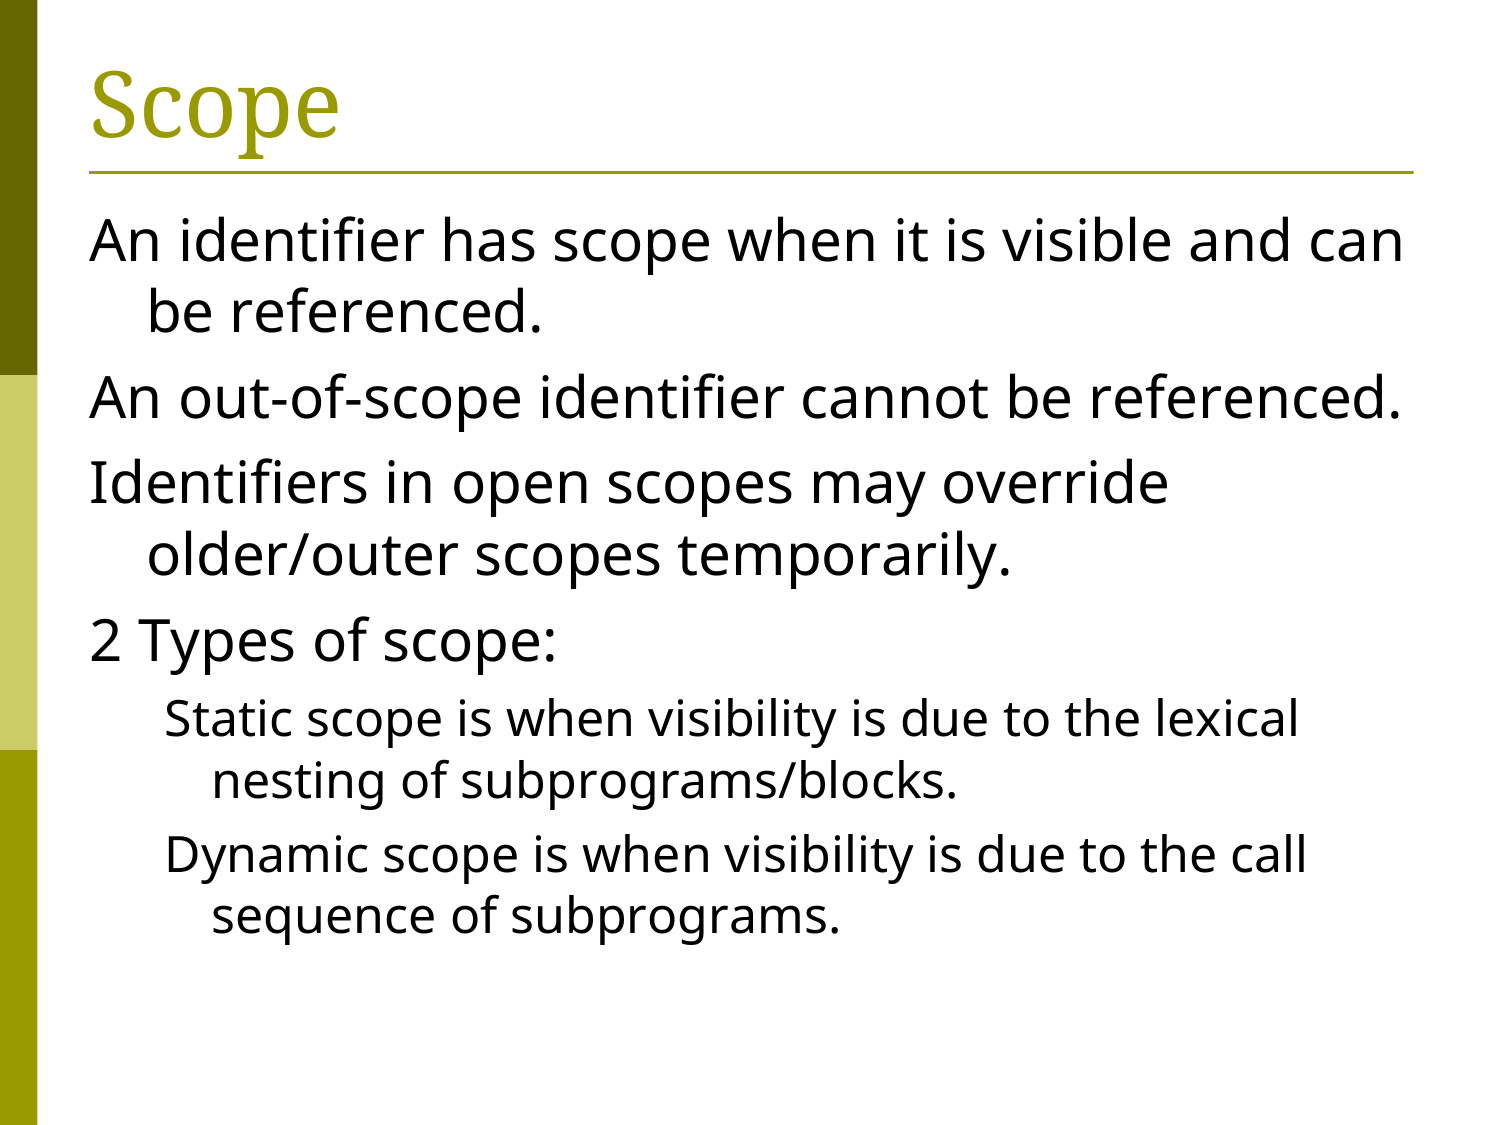

# Scope
An identifier has scope when it is visible and can be referenced.
An out-of-scope identifier cannot be referenced.
Identifiers in open scopes may override older/outer scopes temporarily.
2 Types of scope:
Static scope is when visibility is due to the lexical nesting of subprograms/blocks.
Dynamic scope is when visibility is due to the call sequence of subprograms.